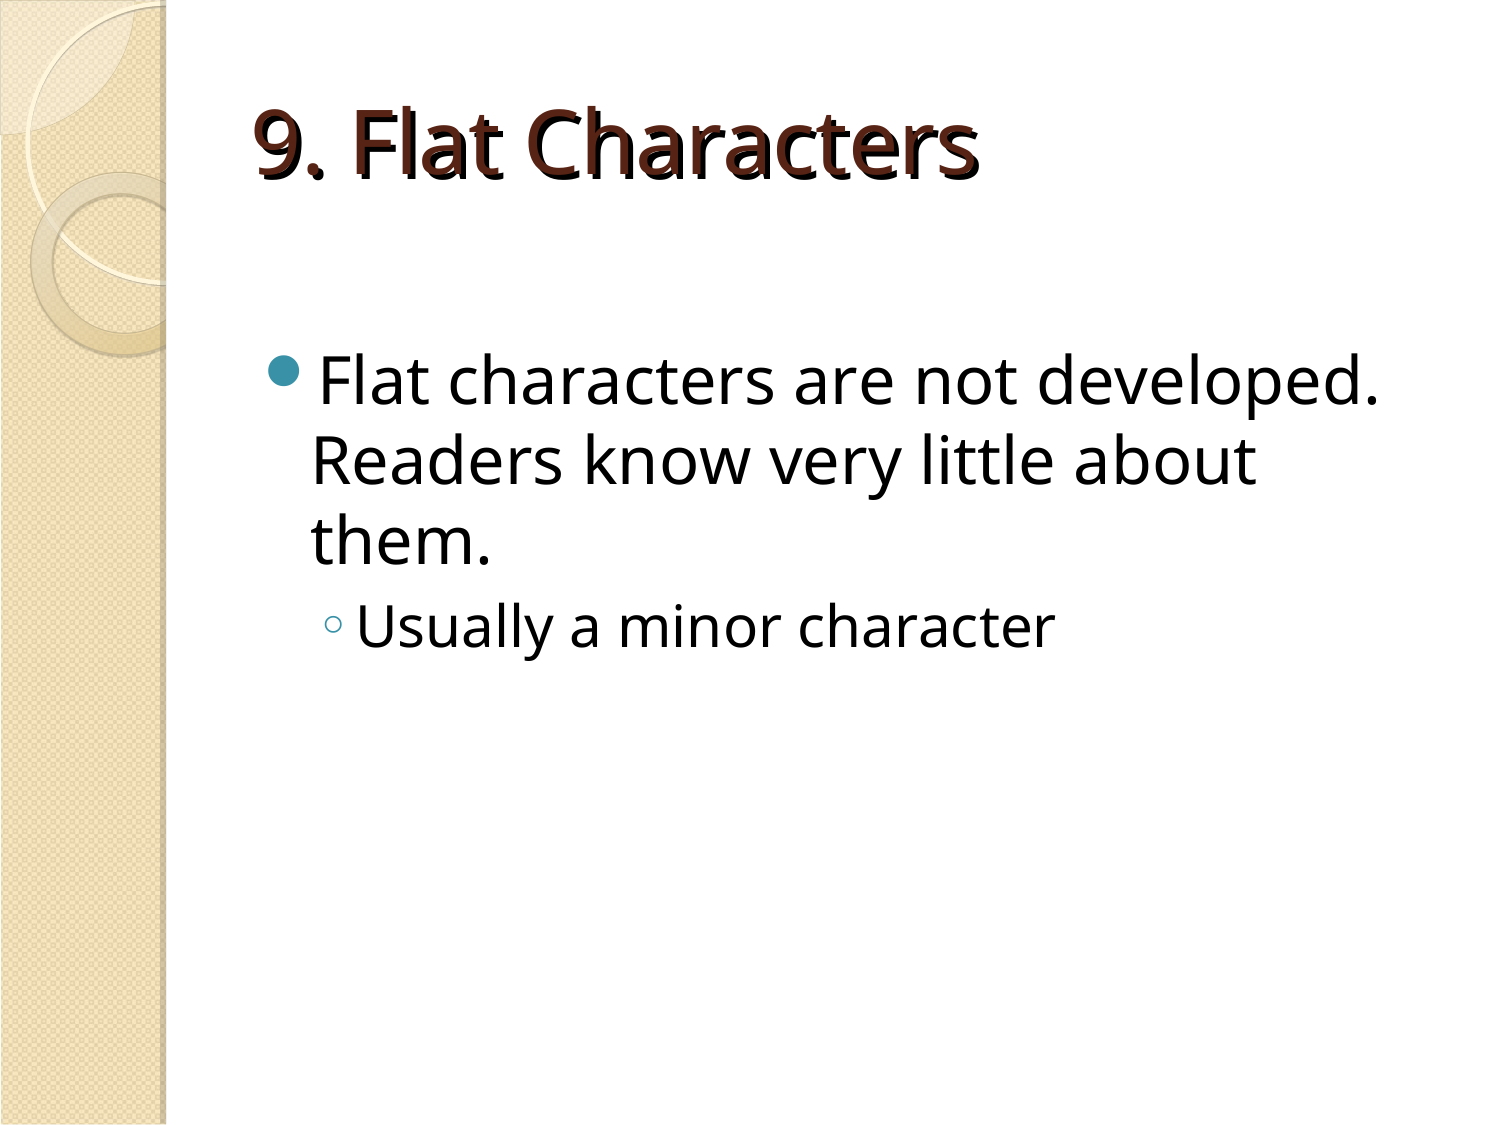

# 9. Flat Characters
Flat characters are not developed. Readers know very little about them.
Usually a minor character